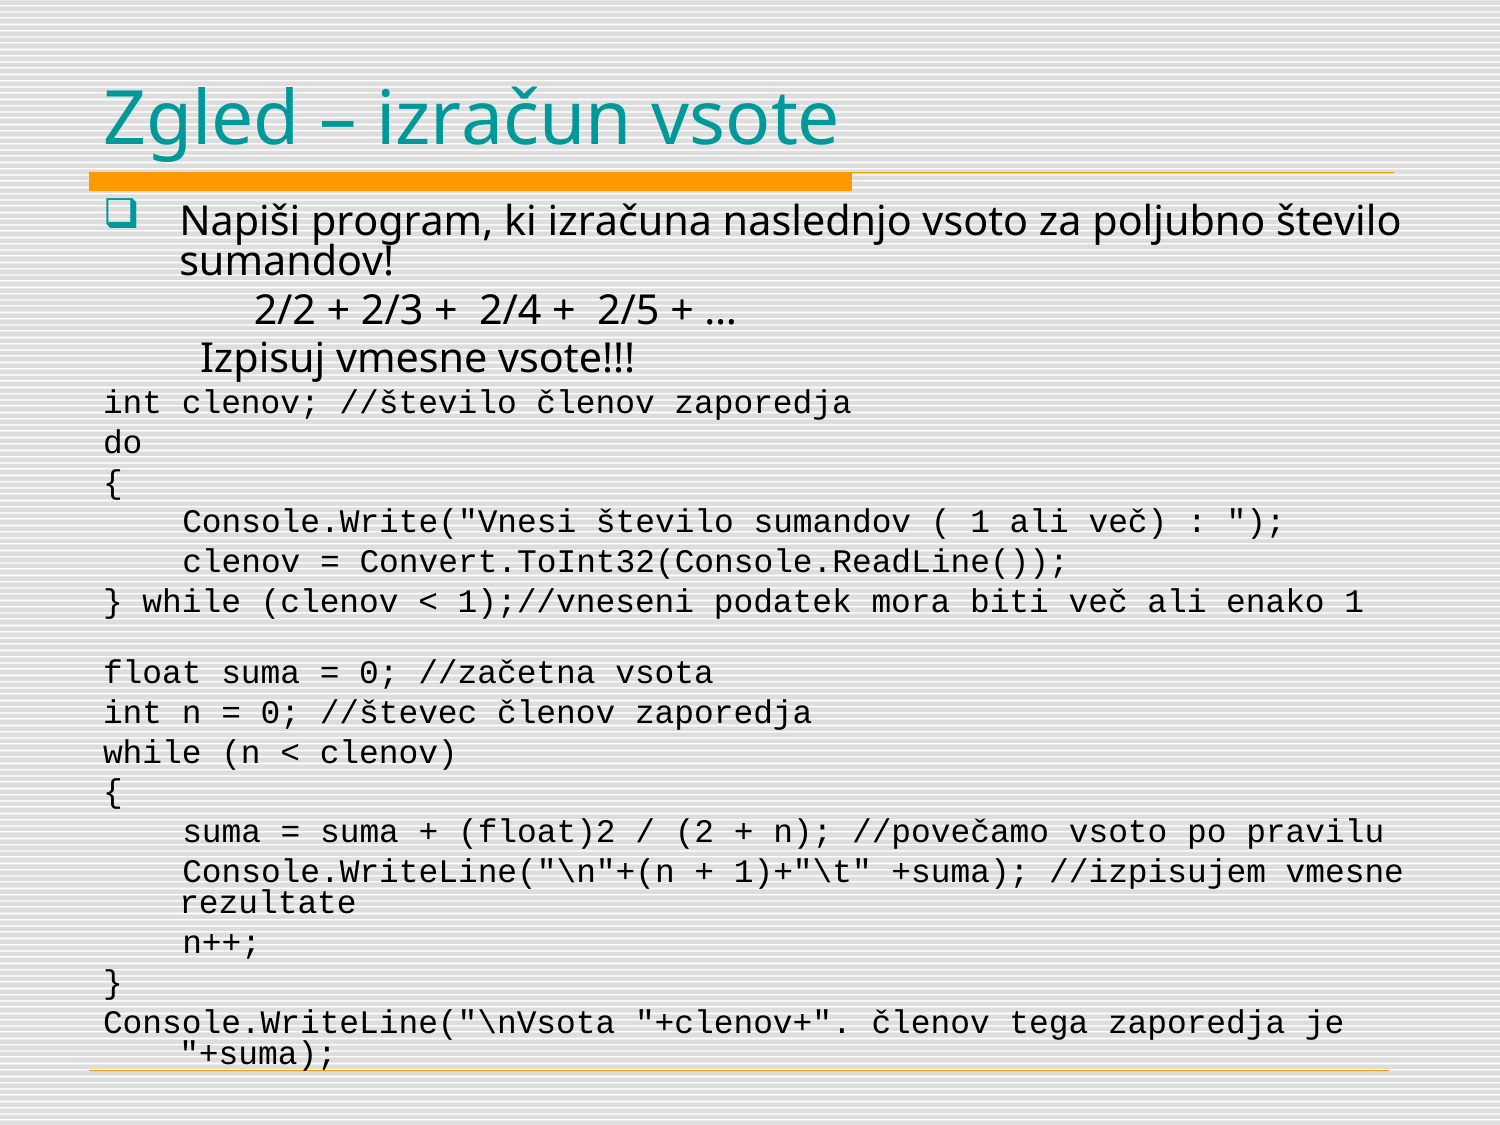

# Zgled – izračun vsote
Napiši program, ki izračuna naslednjo vsoto za poljubno število sumandov!
 2/2 + 2/3 + 2/4 + 2/5 + …
 Izpisuj vmesne vsote!!!
int clenov; //število členov zaporedja
do
{
 Console.Write("Vnesi število sumandov ( 1 ali več) : ");
 clenov = Convert.ToInt32(Console.ReadLine());
} while (clenov < 1);//vneseni podatek mora biti več ali enako 1
float suma = 0; //začetna vsota
int n = 0; //števec členov zaporedja
while (n < clenov)
{
 suma = suma + (float)2 / (2 + n); //povečamo vsoto po pravilu
 Console.WriteLine("\n"+(n + 1)+"\t" +suma); //izpisujem vmesne rezultate
 n++;
}
Console.WriteLine("\nVsota "+clenov+". členov tega zaporedja je "+suma);